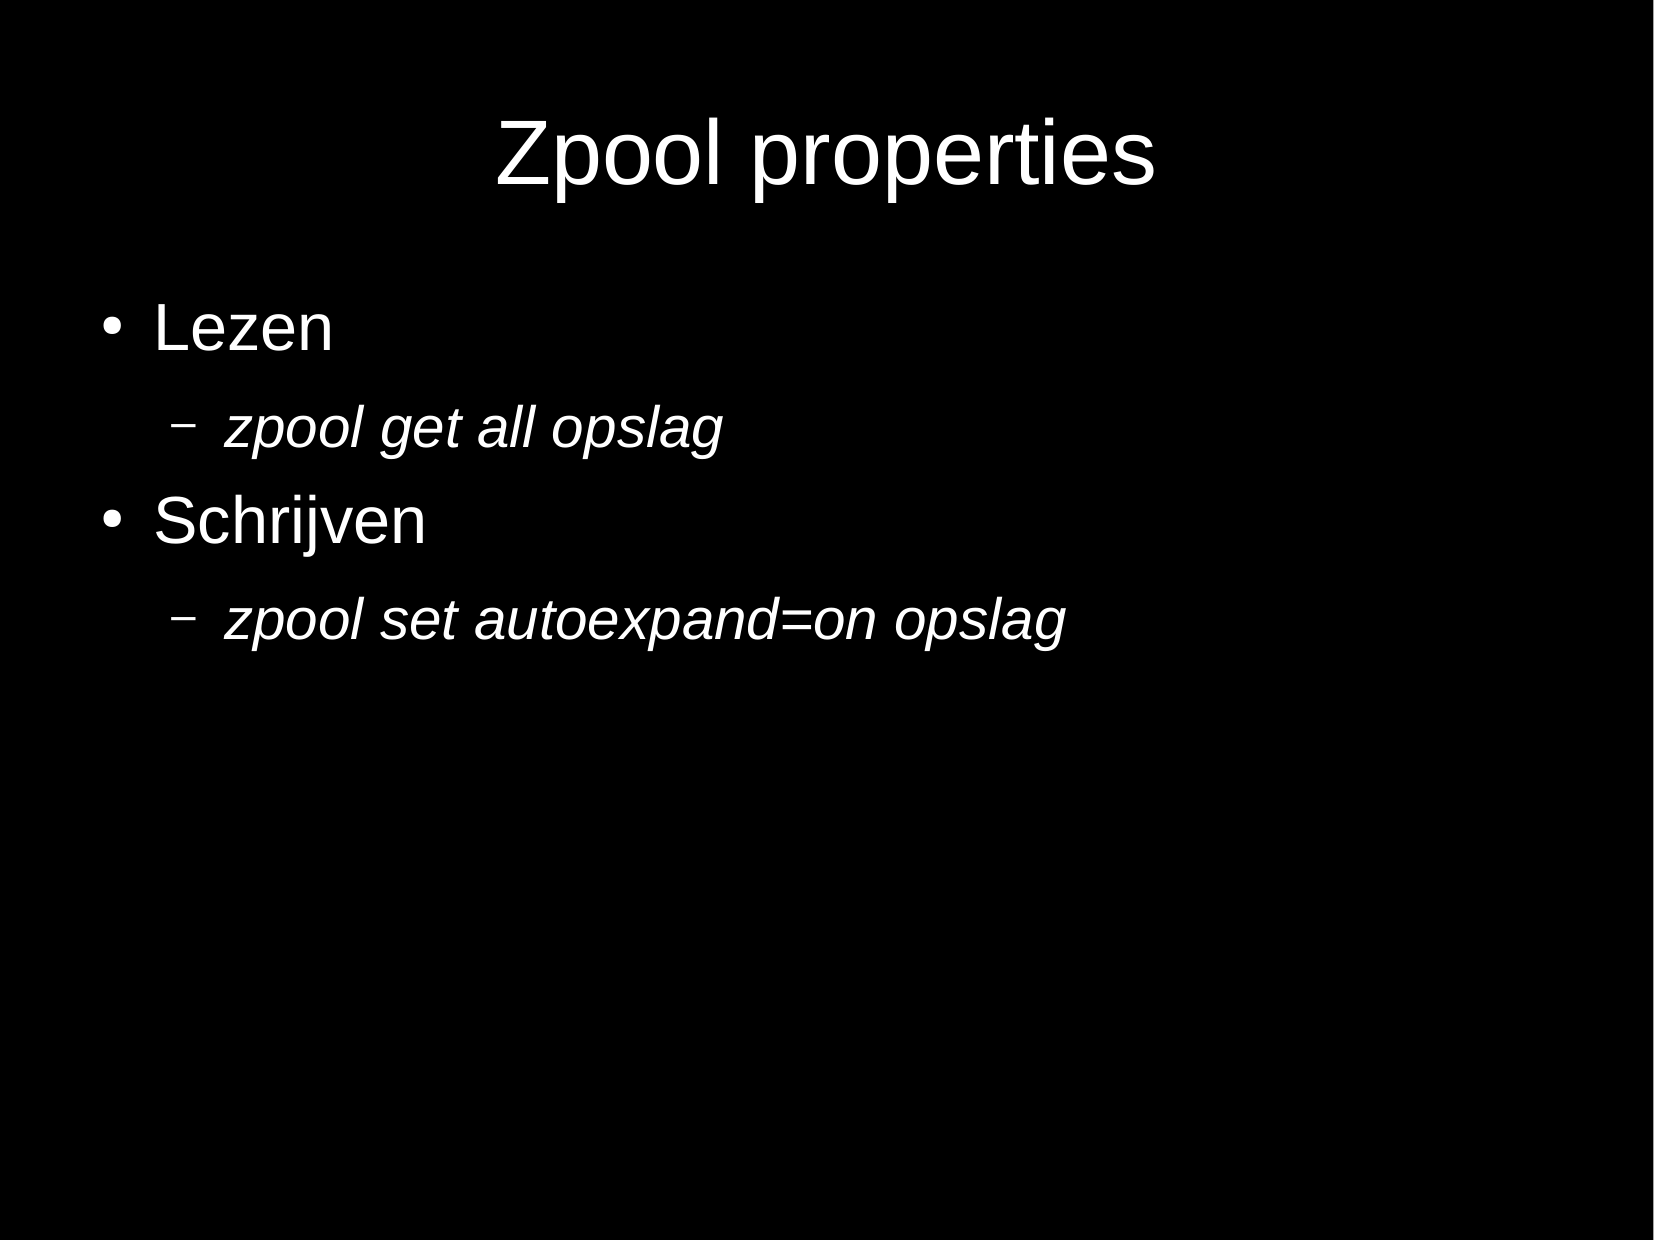

# Zpool properties
Lezen
zpool get all opslag
Schrijven
zpool set autoexpand=on opslag